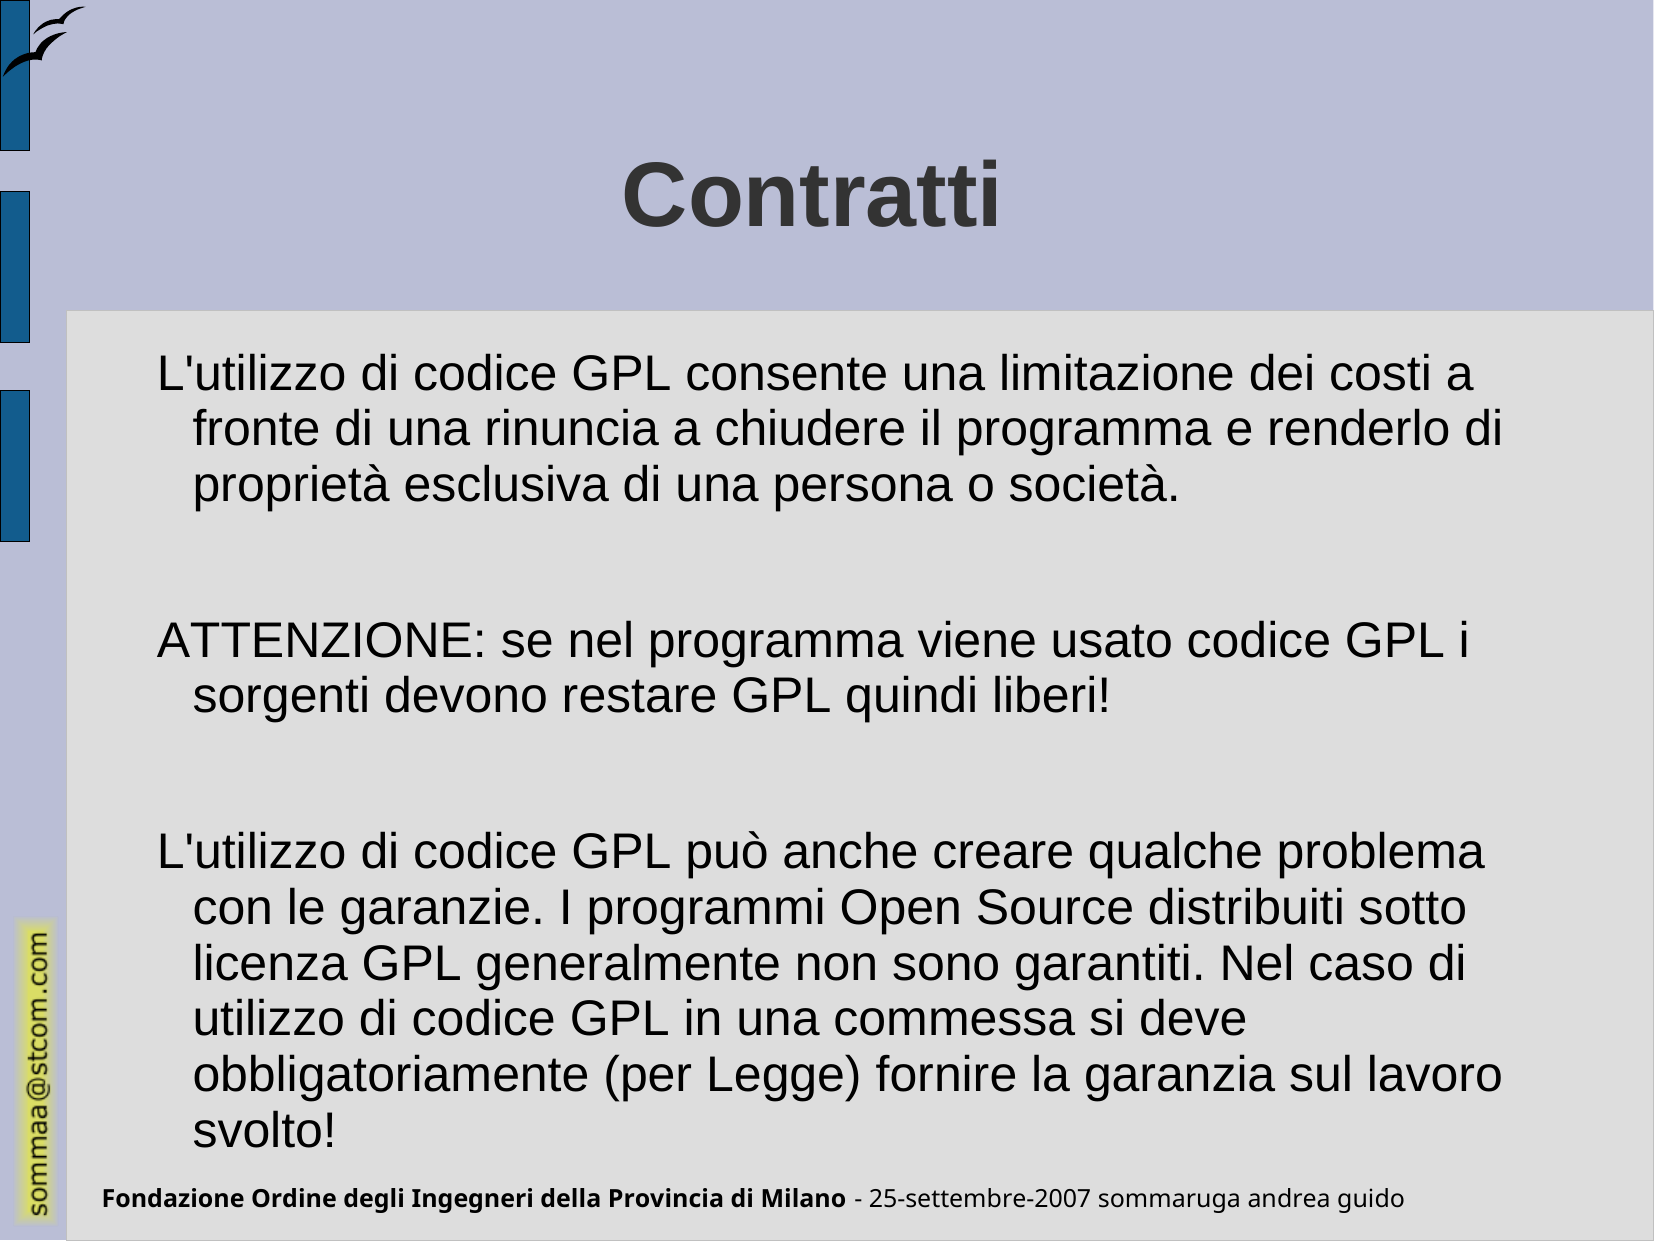

# Contratti
L'utilizzo di codice GPL consente una limitazione dei costi a fronte di una rinuncia a chiudere il programma e renderlo di proprietà esclusiva di una persona o società.
ATTENZIONE: se nel programma viene usato codice GPL i sorgenti devono restare GPL quindi liberi!
L'utilizzo di codice GPL può anche creare qualche problema con le garanzie. I programmi Open Source distribuiti sotto licenza GPL generalmente non sono garantiti. Nel caso di utilizzo di codice GPL in una commessa si deve obbligatoriamente (per Legge) fornire la garanzia sul lavoro svolto!